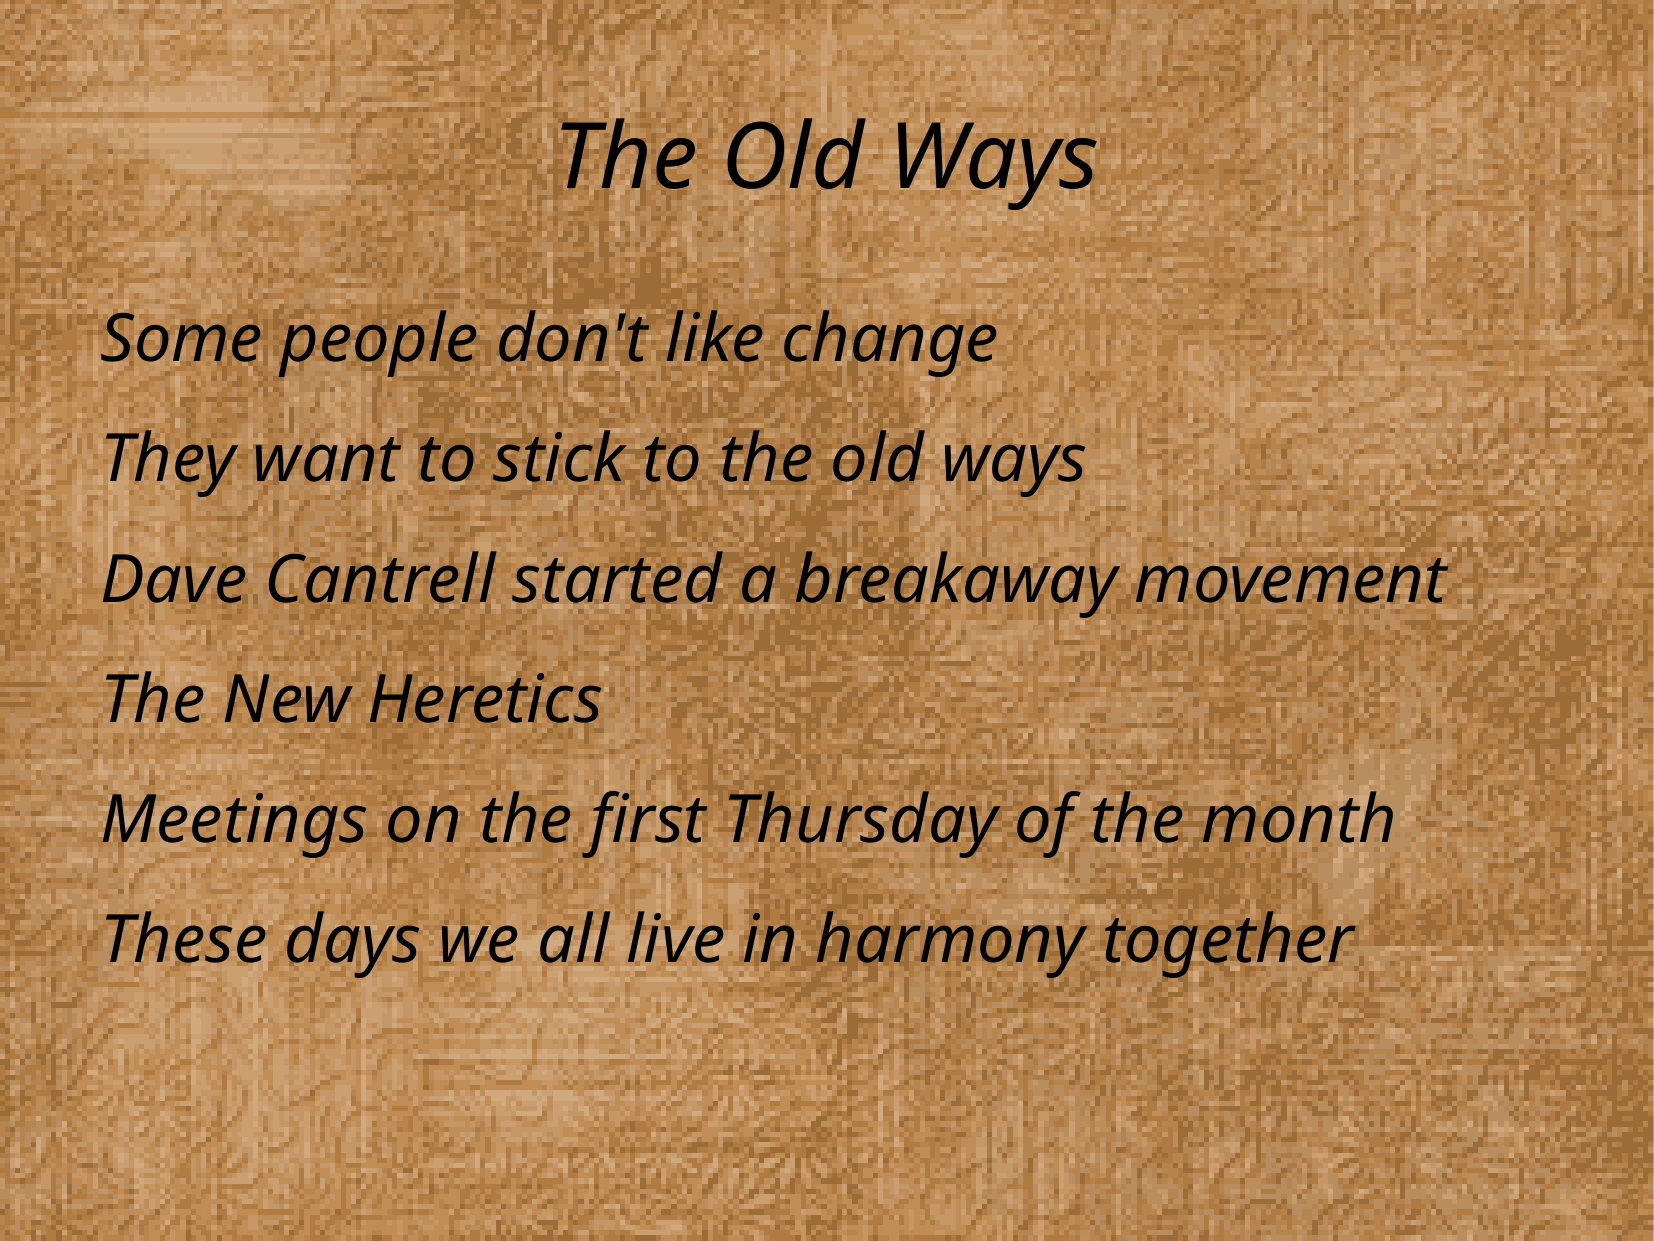

# The Old Ways
Some people don't like change
They want to stick to the old ways
Dave Cantrell started a breakaway movement
The New Heretics
Meetings on the first Thursday of the month
These days we all live in harmony together